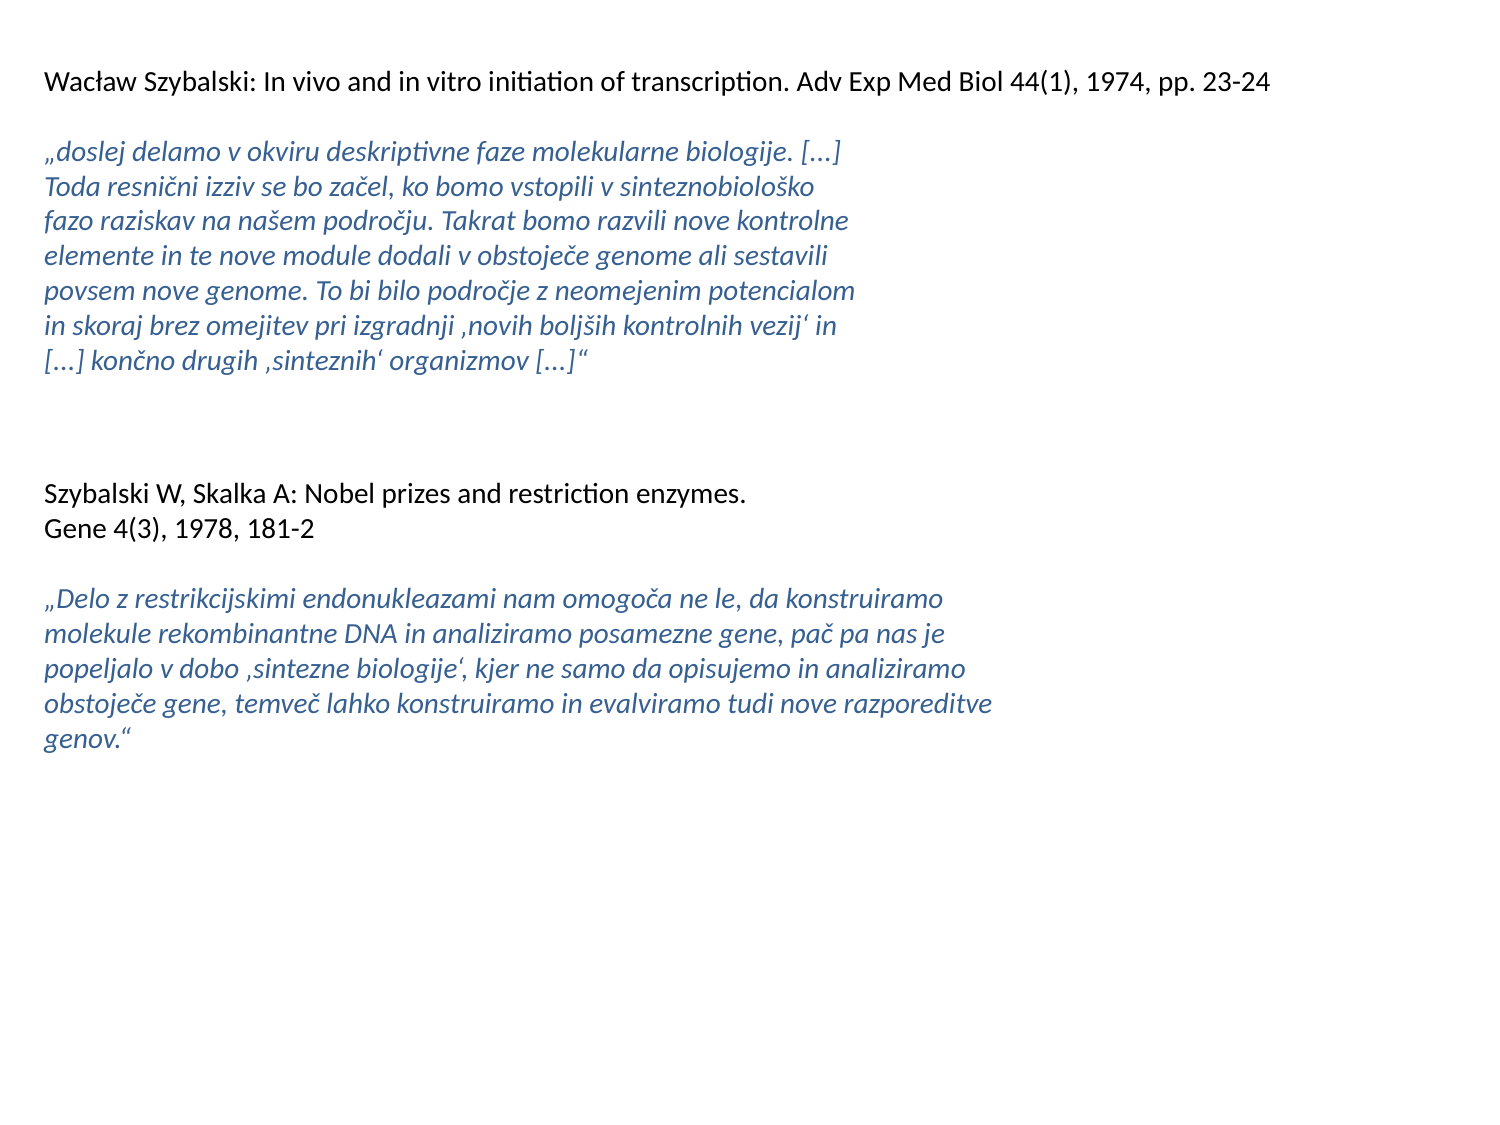

Wacław Szybalski: In vivo and in vitro initiation of transcription. Adv Exp Med Biol 44(1), 1974, pp. 23-24
„doslej delamo v okviru deskriptivne faze molekularne biologije. [...]
Toda resnični izziv se bo začel, ko bomo vstopili v sinteznobiološko
fazo raziskav na našem področju. Takrat bomo razvili nove kontrolne
elemente in te nove module dodali v obstoječe genome ali sestavili
povsem nove genome. To bi bilo področje z neomejenim potencialom
in skoraj brez omejitev pri izgradnji ‚novih boljših kontrolnih vezij‘ in
[...] končno drugih ‚sinteznih‘ organizmov [...]“
Szybalski W, Skalka A: Nobel prizes and restriction enzymes.
Gene 4(3), 1978, 181-2
„Delo z restrikcijskimi endonukleazami nam omogoča ne le, da konstruiramo molekule rekombinantne DNA in analiziramo posamezne gene, pač pa nas je popeljalo v dobo ‚sintezne biologije‘, kjer ne samo da opisujemo in analiziramo obstoječe gene, temveč lahko konstruiramo in evalviramo tudi nove razporeditve genov.“